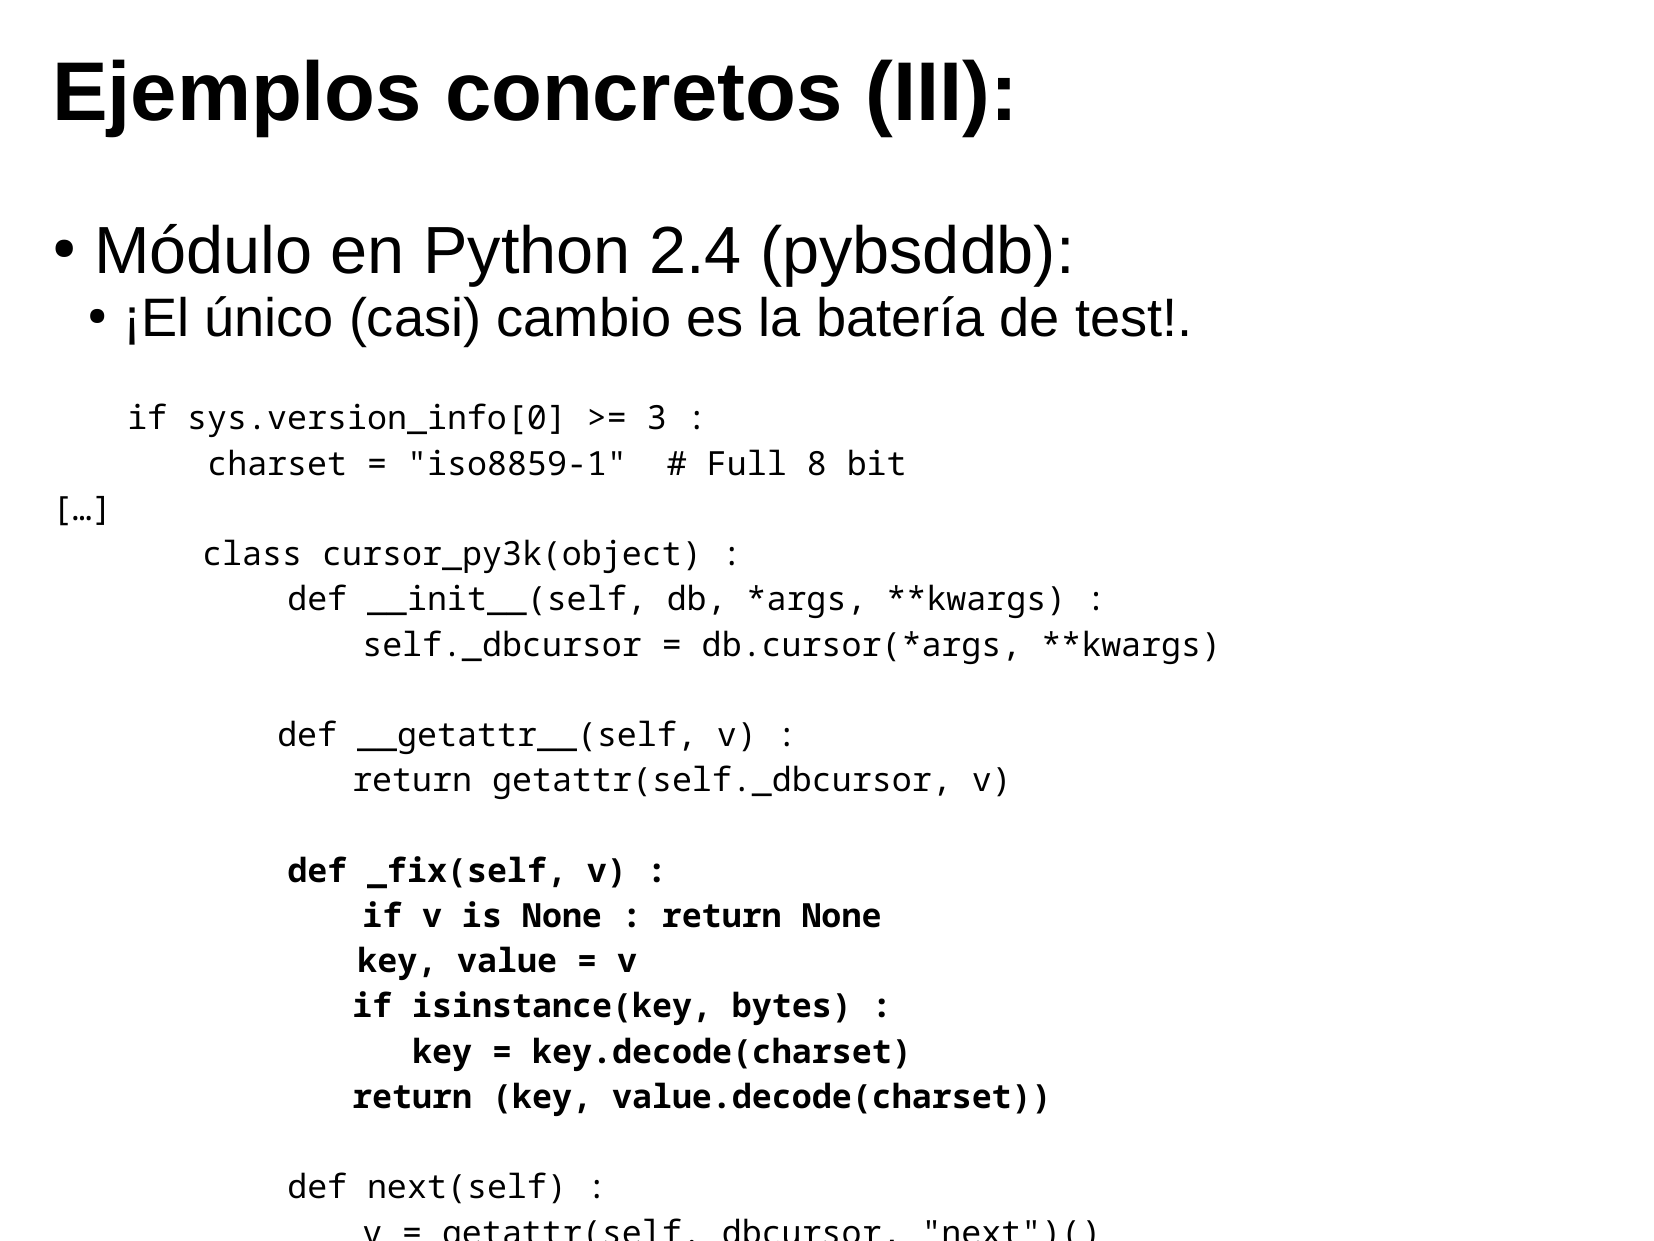

Ejemplos concretos (III):
 Módulo en Python 2.4 (pybsddb):
¡El único (casi) cambio es la batería de test!.
	if sys.version_info[0] >= 3 :
	 charset = "iso8859-1" # Full 8 bit
[…]
		class cursor_py3k(object) :
	 def __init__(self, db, *args, **kwargs) :
 	 self._dbcursor = db.cursor(*args, **kwargs)
 	def __getattr__(self, v) :
 	 	return getattr(self._dbcursor, v)
	 def _fix(self, v) :
 	 if v is None : return None
 	 key, value = v
 		if isinstance(key, bytes) :
 	 key = key.decode(charset)
 	return (key, value.decode(charset))
	 def next(self) :
 	 v = getattr(self._dbcursor, "next")()
 	 return self._fix(v)
[…]
CONTINUA...